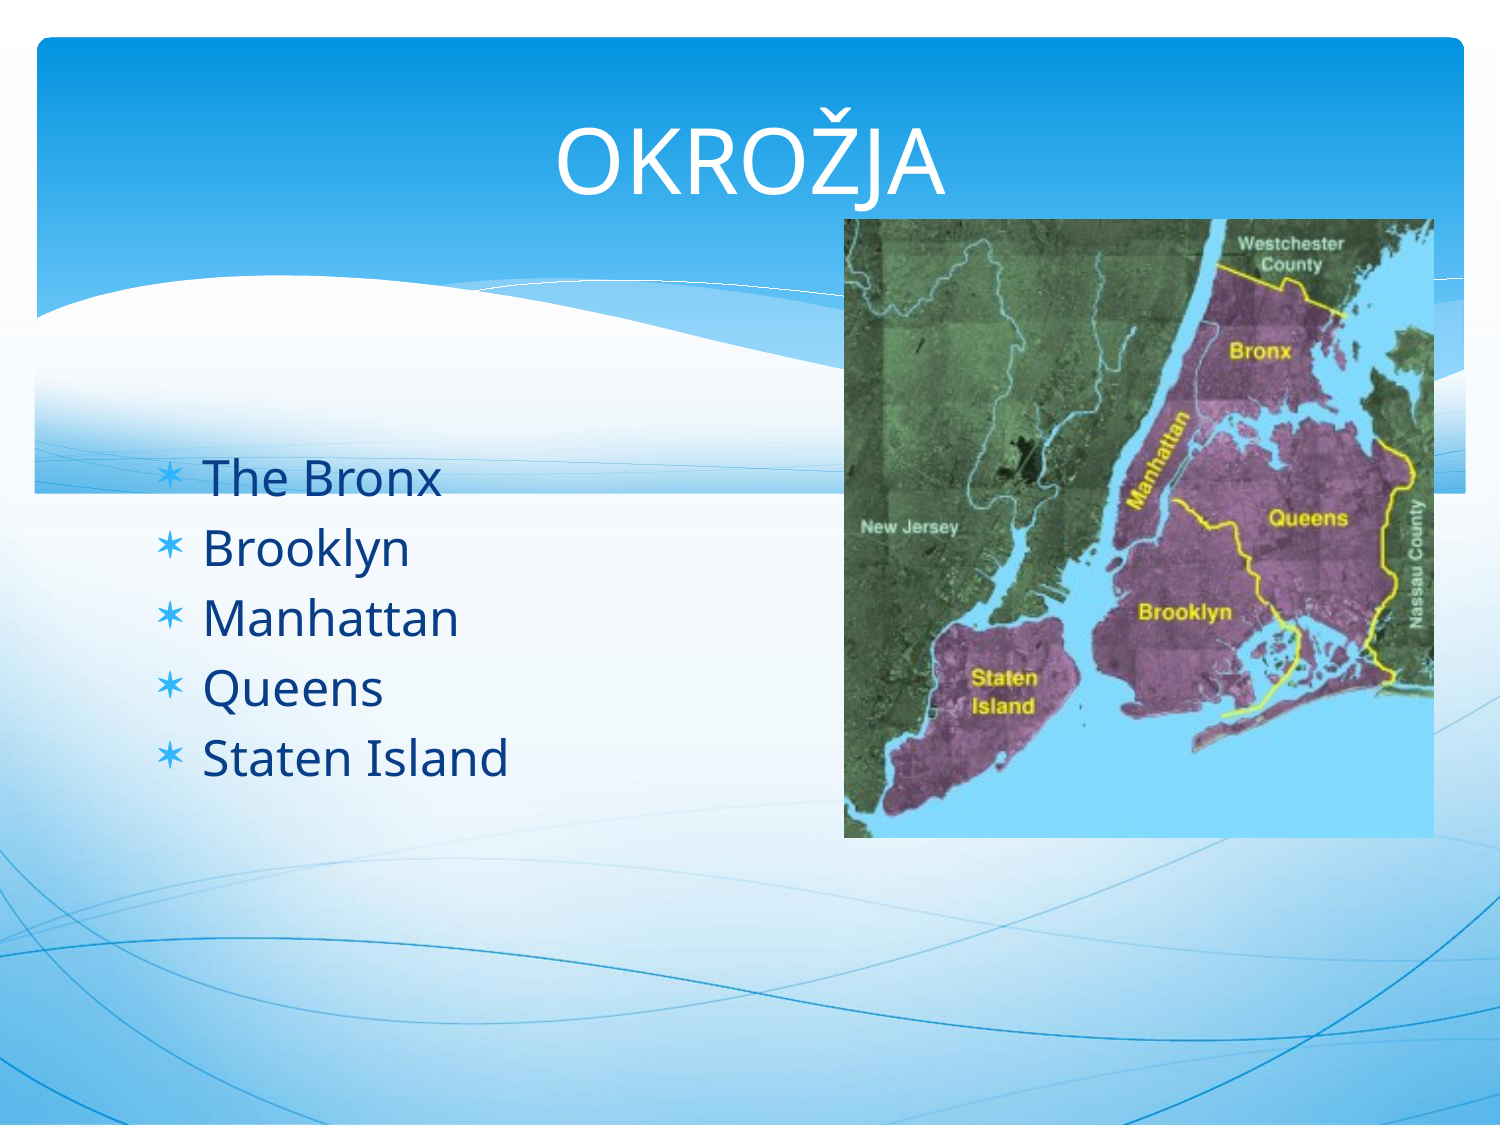

OKROŽJA
# The Bronx
Brooklyn
Manhattan
Queens
Staten Island